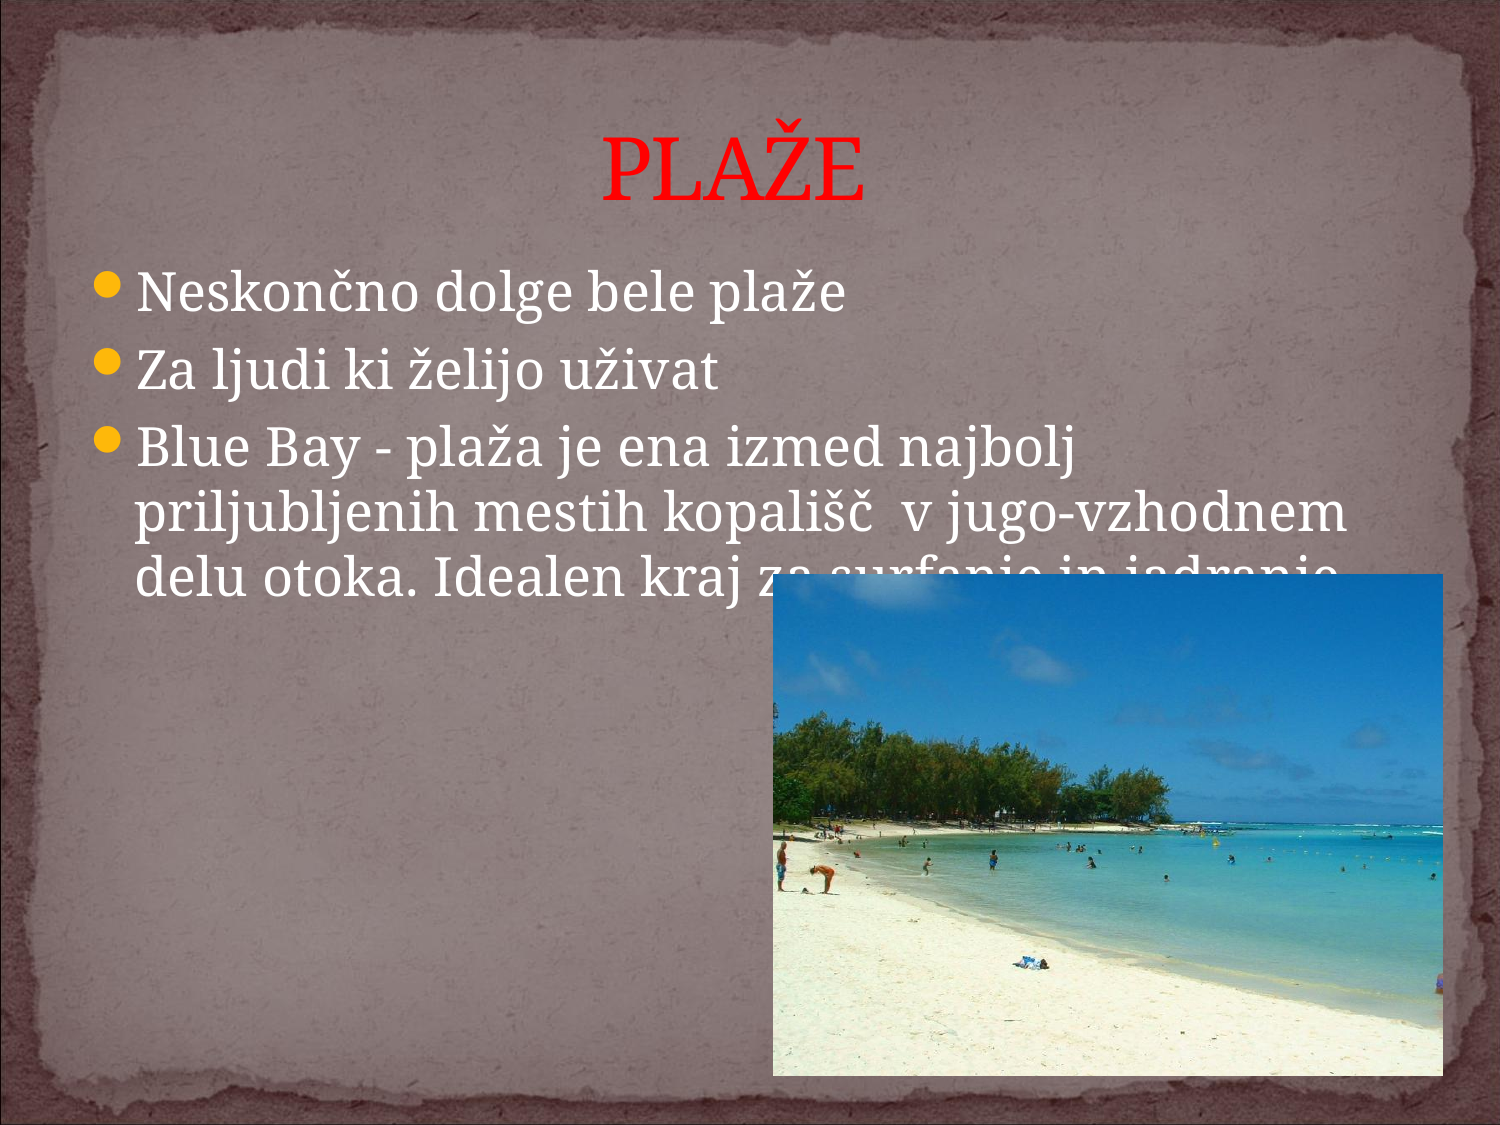

PLAŽE
# Neskončno dolge bele plaže
Za ljudi ki želijo uživat
Blue Bay - plaža je ena izmed najbolj priljubljenih mestih kopališč v jugo-vzhodnem delu otoka. Idealen kraj za surfanje in jadranje.